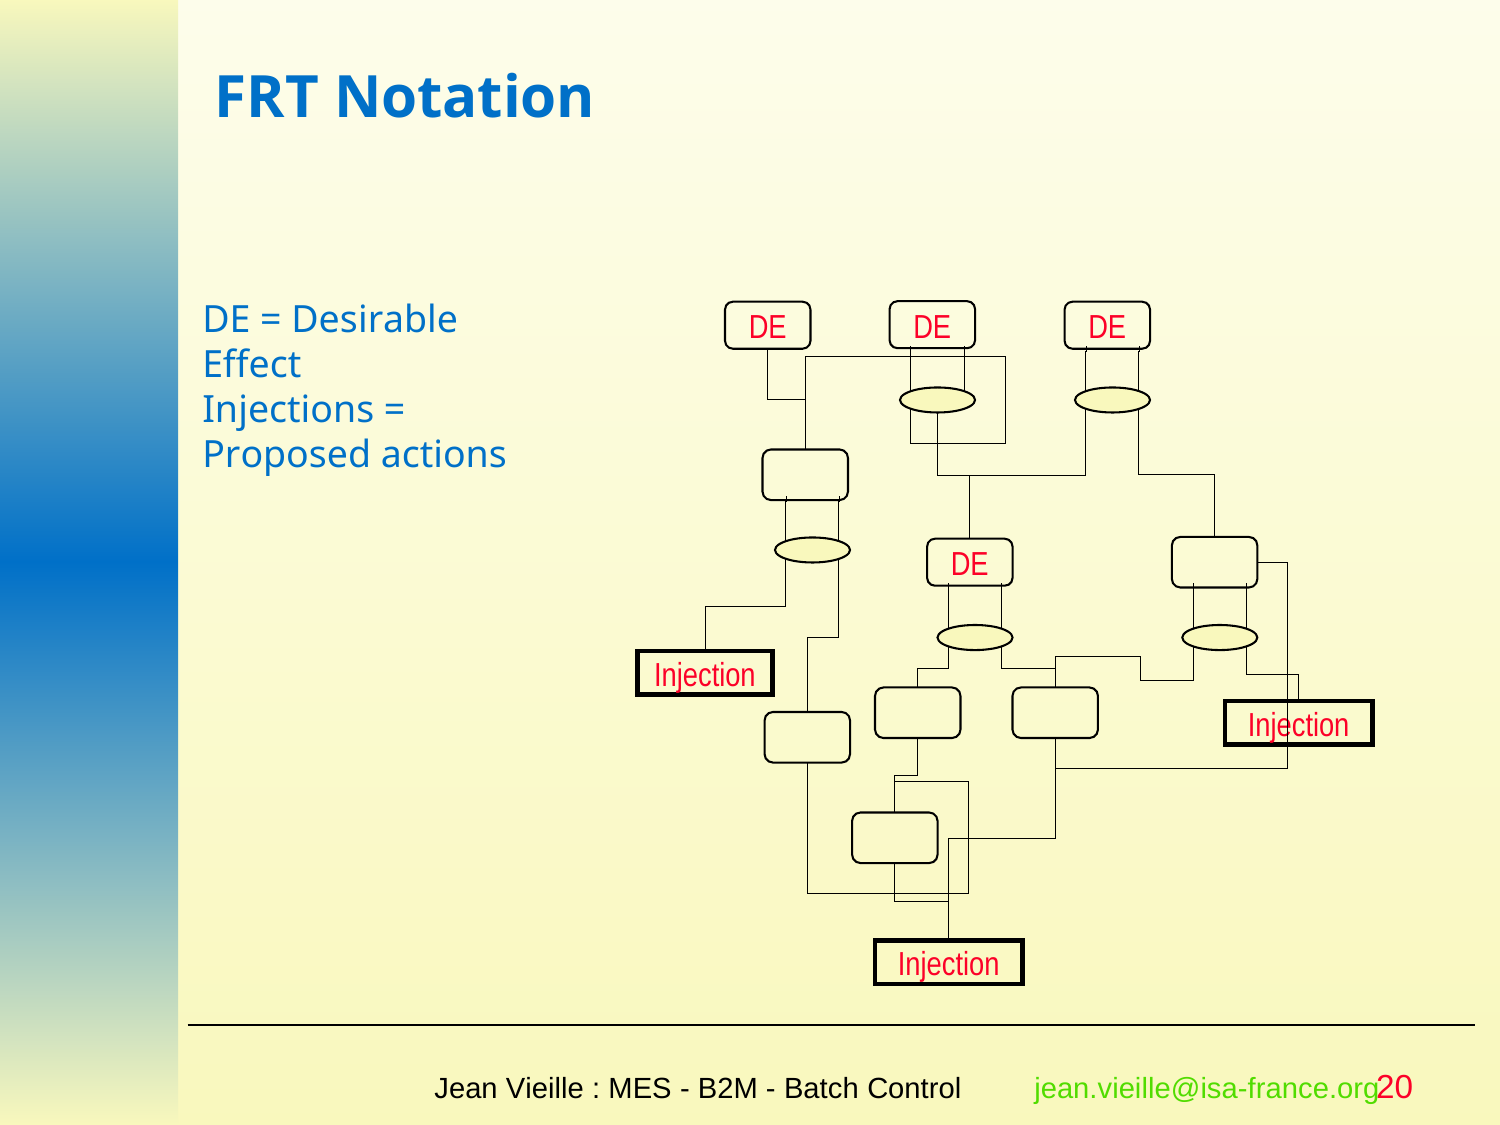

# FRT Notation
DE = Desirable Effect
Injections = Proposed actions
DE
DE
DE
DE
Injection
Injection
Injection